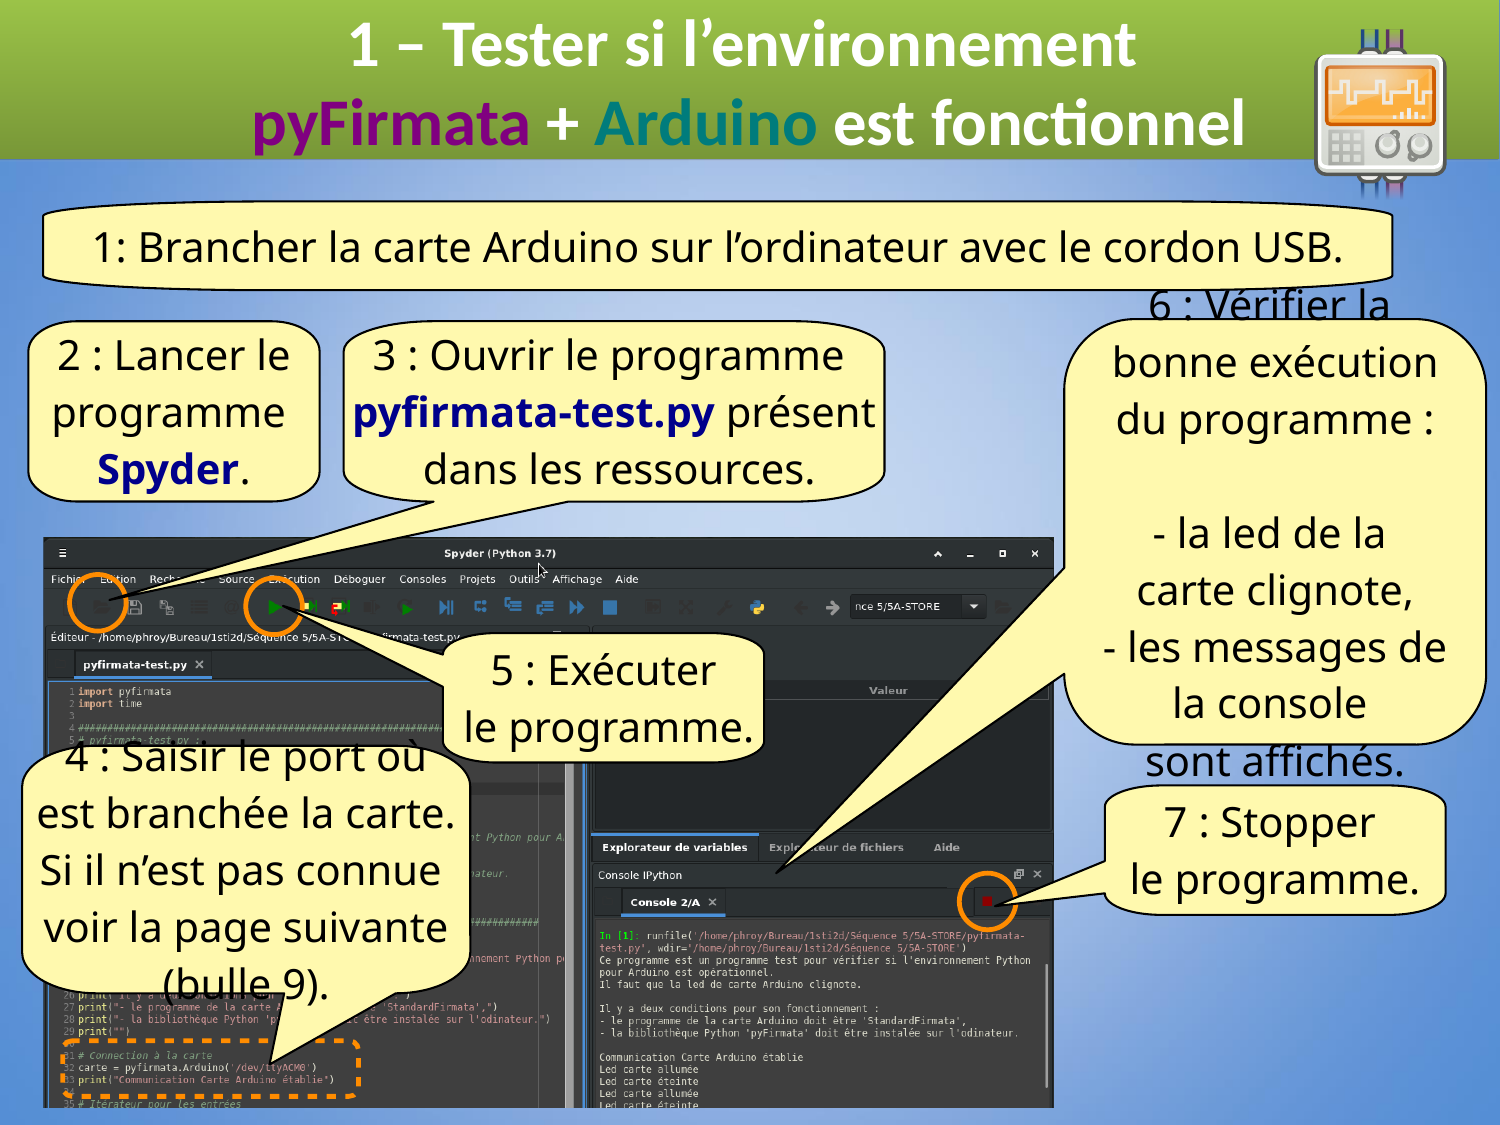

1 – Tester si l’environnement
pyFirmata + Arduino est fonctionnel
1: Brancher la carte Arduino sur l’ordinateur avec le cordon USB.
6 : Vérifier la
bonne exécution
du programme :
- la led de la
carte clignote,
- les messages de
la console
sont affichés.
3 : Ouvrir le programme
pyfirmata-test.py présent
 dans les ressources.
2 : Lancer le
programme
Spyder.
5 : Exécuter
 le programme.
4 : Saisir le port où
est branchée la carte.
Si il n’est pas connue
voir la page suivante
(bulle 9).
7 : Stopper
le programme.